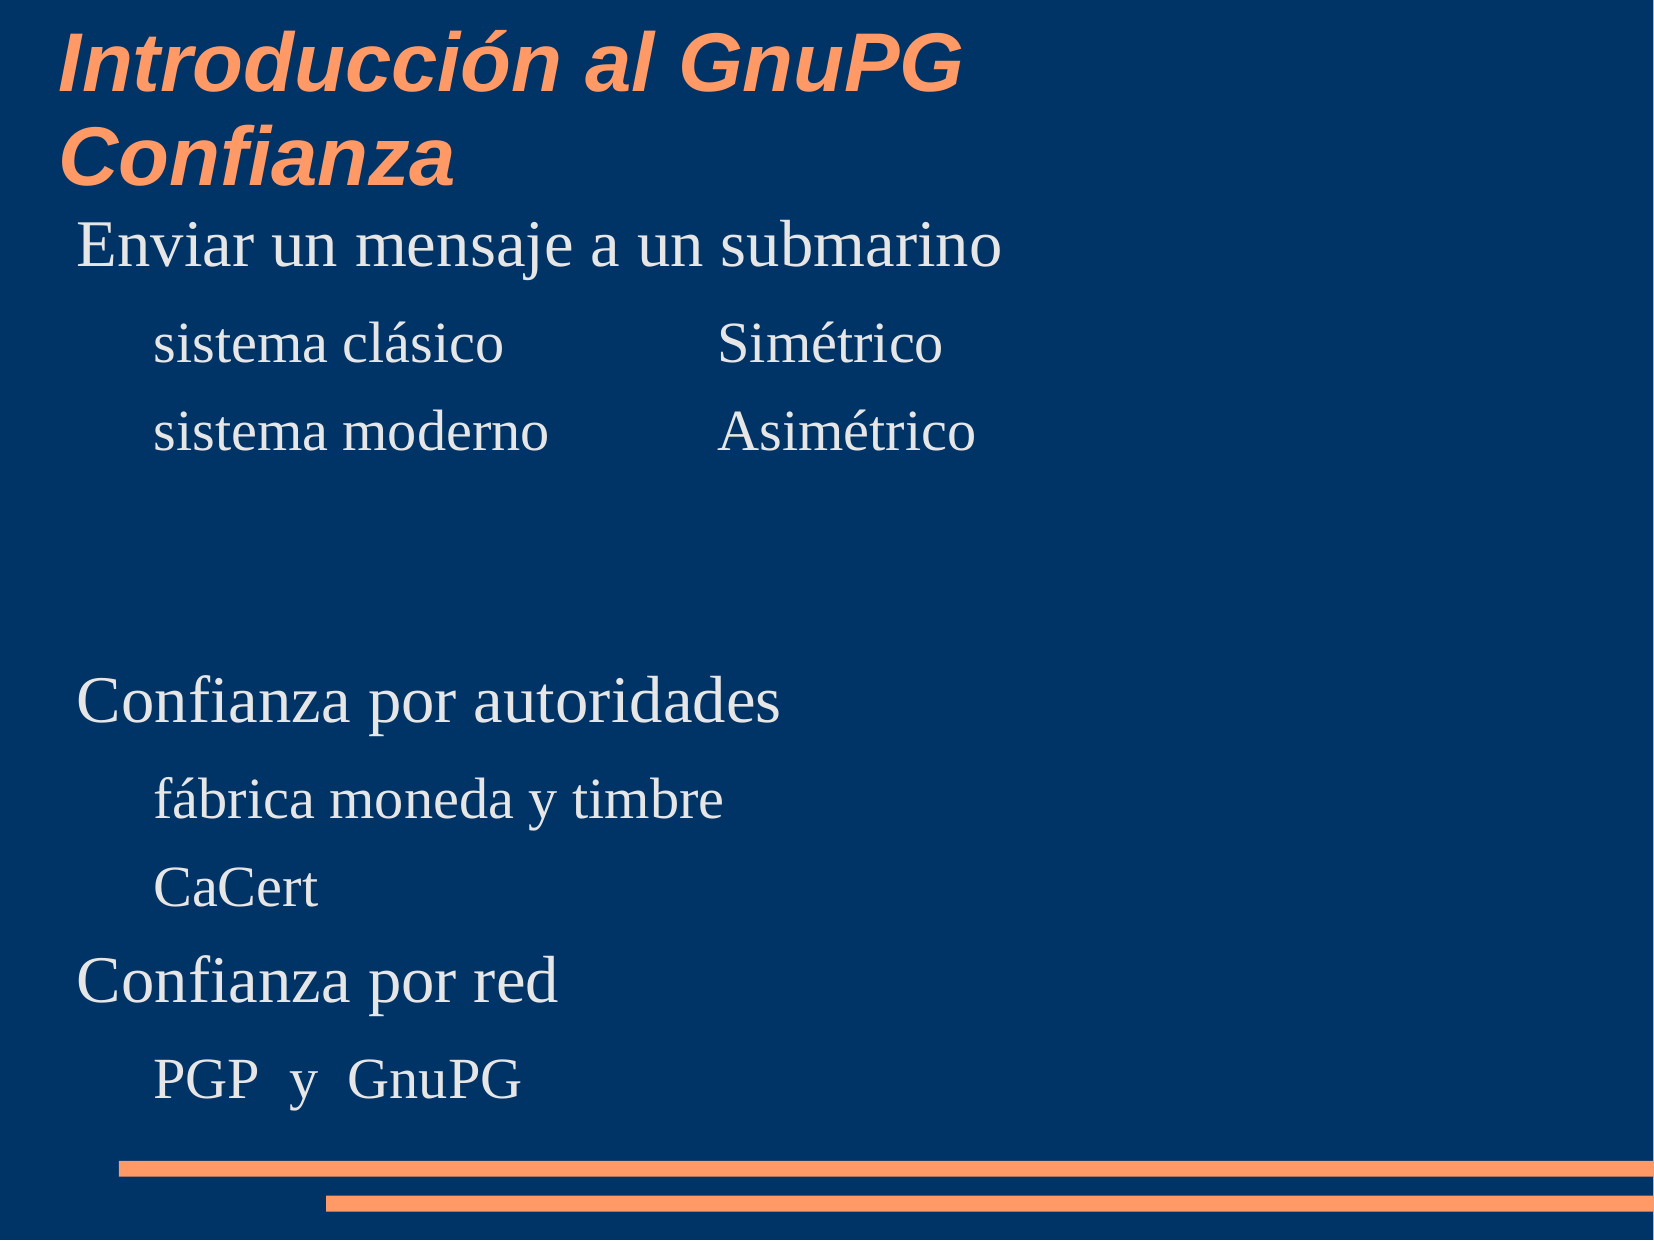

# Introducción al GnuPG Confianza
Enviar un mensaje a un submarino
sistema clásico 		Simétrico
sistema moderno 		Asimétrico
Confianza por autoridades
fábrica moneda y timbre
CaCert
Confianza por red
PGP y GnuPG